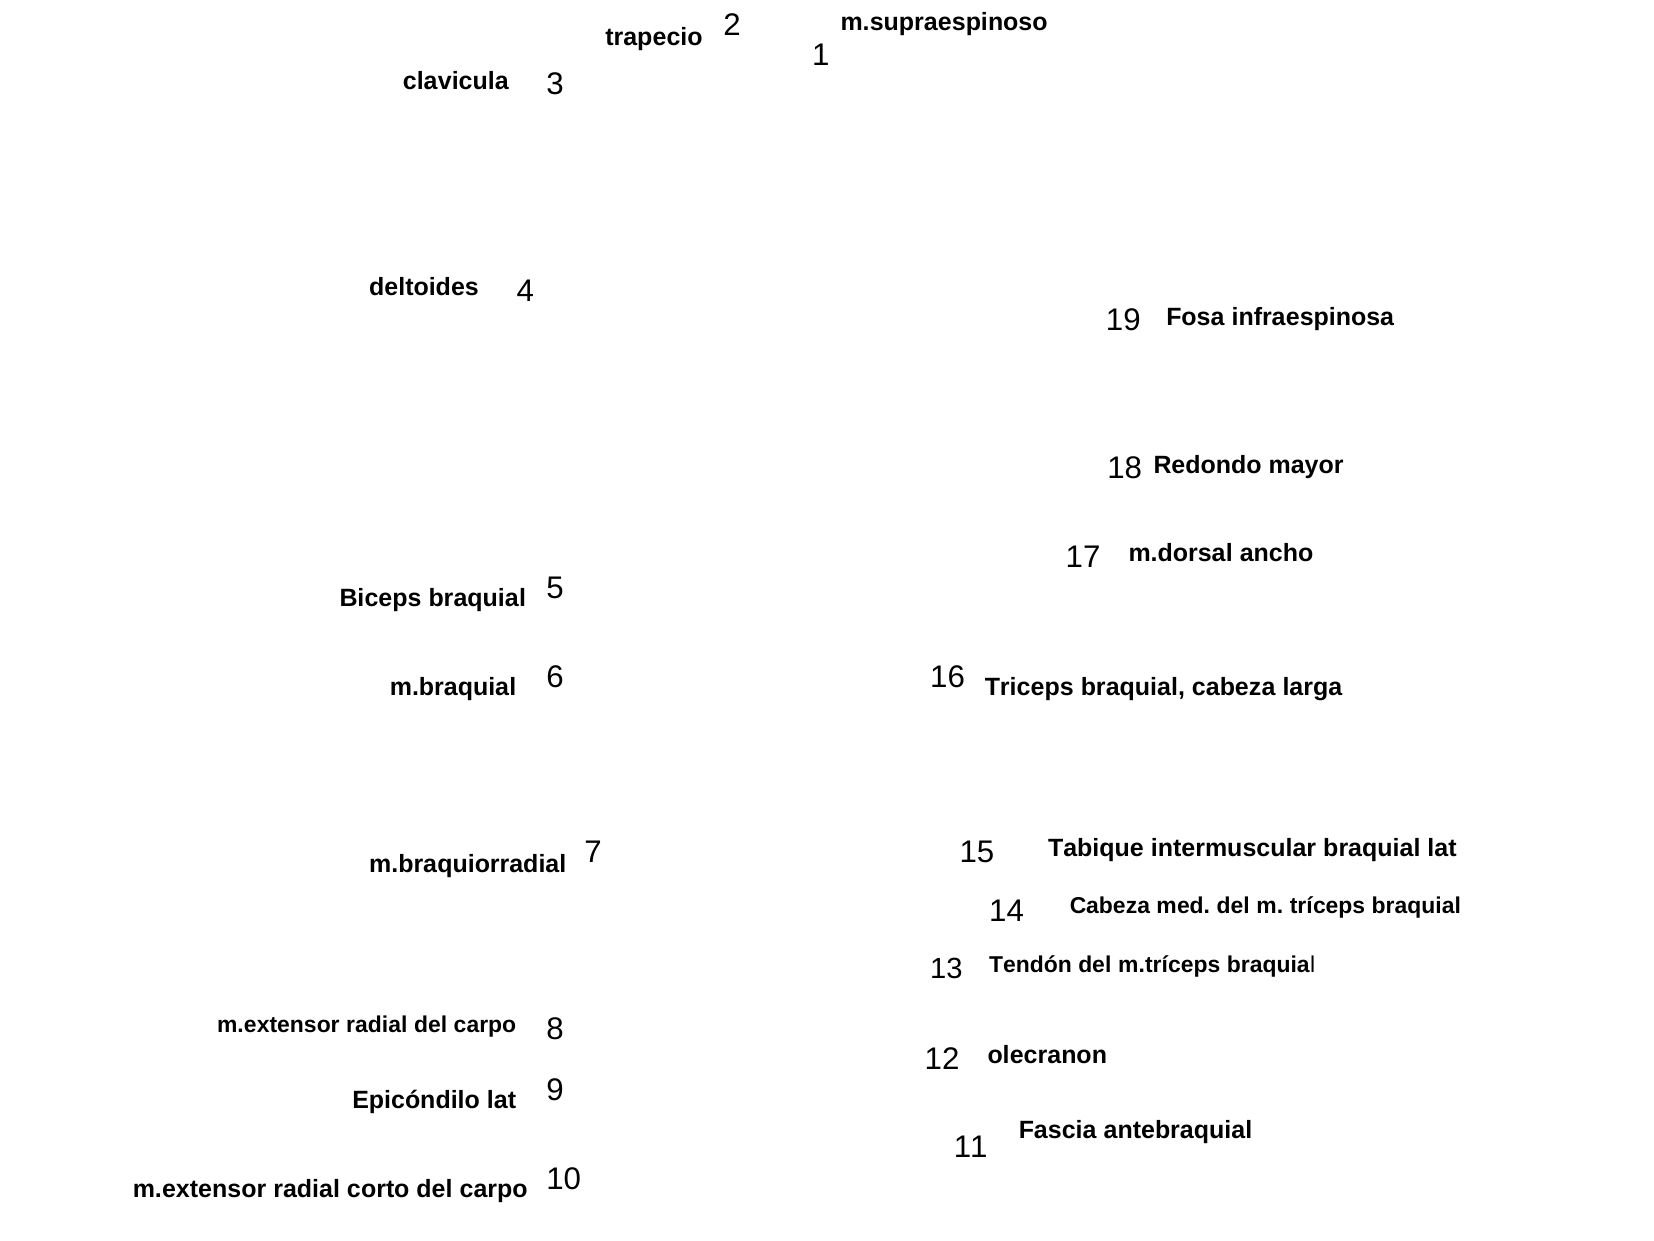

2
m.supraespinoso
trapecio
1
clavicula
3
deltoides
4
19
Fosa infraespinosa
18
Redondo mayor
17
m.dorsal ancho
5
Biceps braquial
6
16
m.braquial
Triceps braquial, cabeza larga
7
15
Tabique intermuscular braquial lat
m.braquiorradial
14
Cabeza med. del m. tríceps braquial
13
Tendón del m.tríceps braquial
m.extensor radial del carpo
8
12
olecranon
9
Epicóndilo lat
Fascia antebraquial
11
10
m.extensor radial corto del carpo